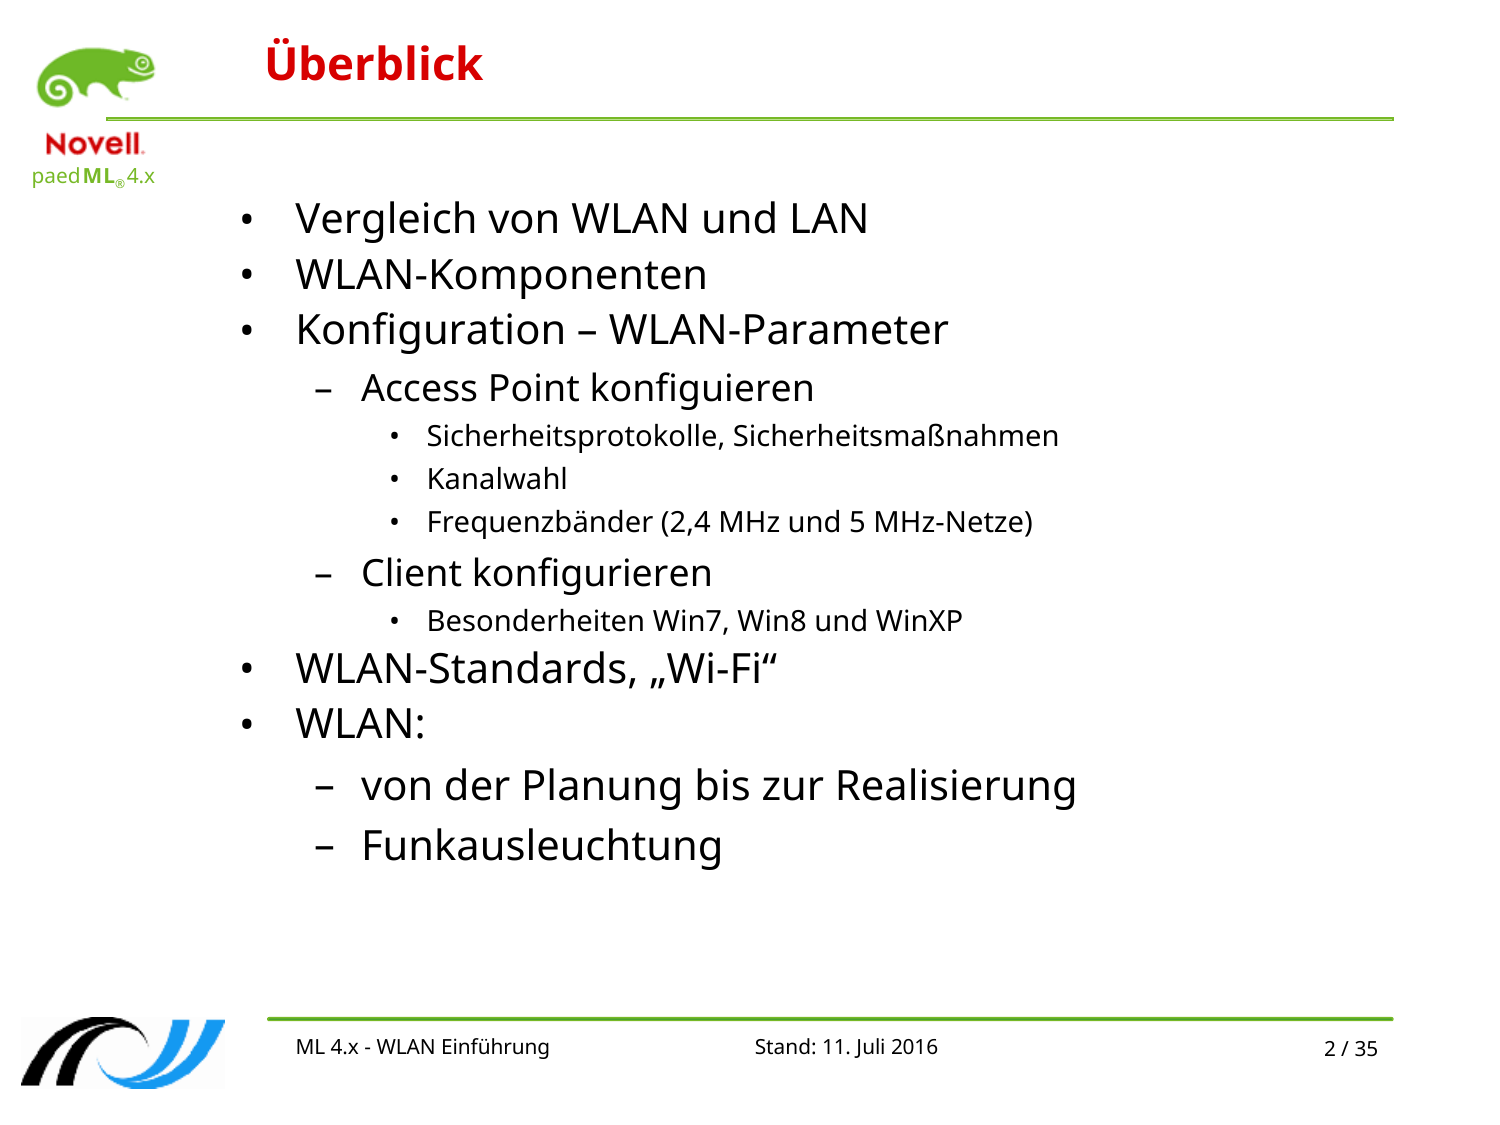

# Überblick
Vergleich von WLAN und LAN
WLAN-Komponenten
Konfiguration – WLAN-Parameter
Access Point konfiguieren
Sicherheitsprotokolle, Sicherheitsmaßnahmen
Kanalwahl
Frequenzbänder (2,4 MHz und 5 MHz-Netze)
Client konfigurieren
Besonderheiten Win7, Win8 und WinXP
WLAN-Standards, „Wi-Fi“
WLAN:
von der Planung bis zur Realisierung
Funkausleuchtung
ML 4.x - WLAN Einführung
11. Juli 2016
2